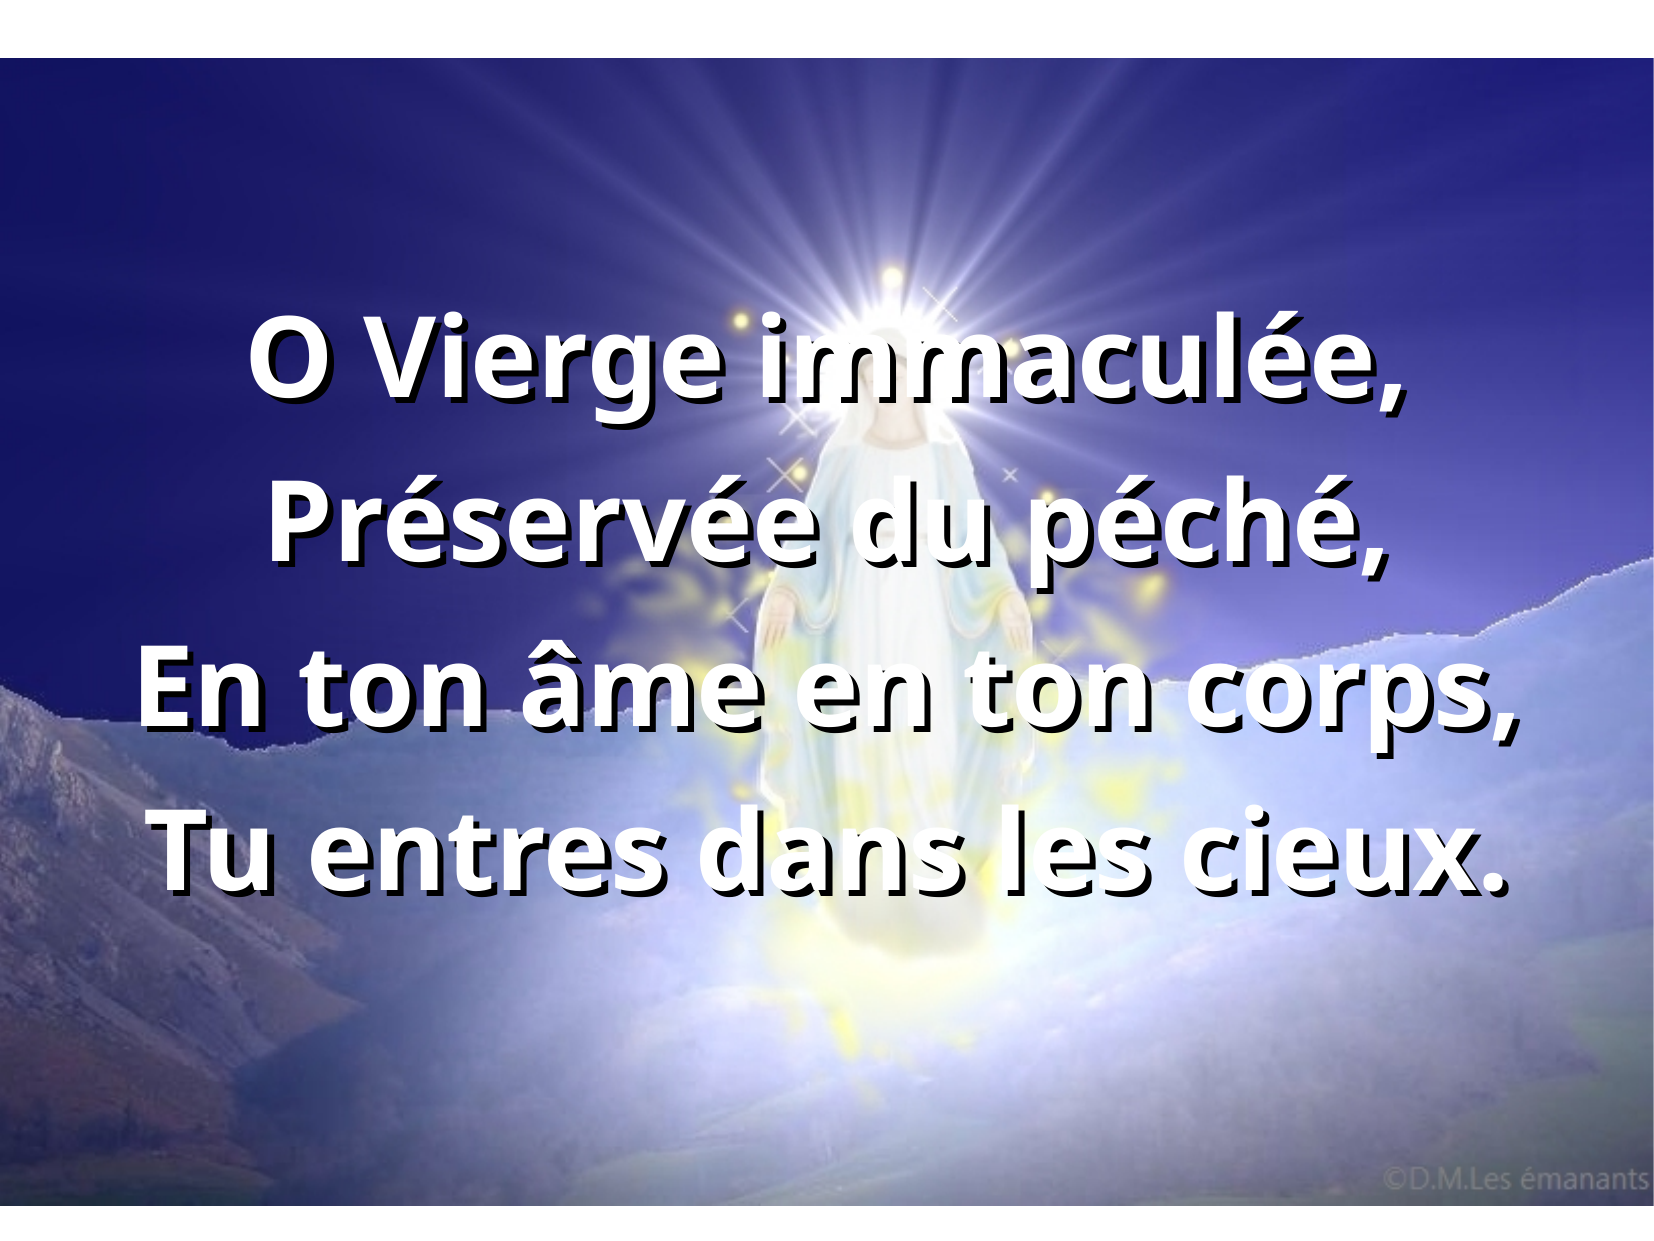

# O Vierge immaculée,
Préservée du péché,
En ton âme en ton corps,
Tu entres dans les cieux.